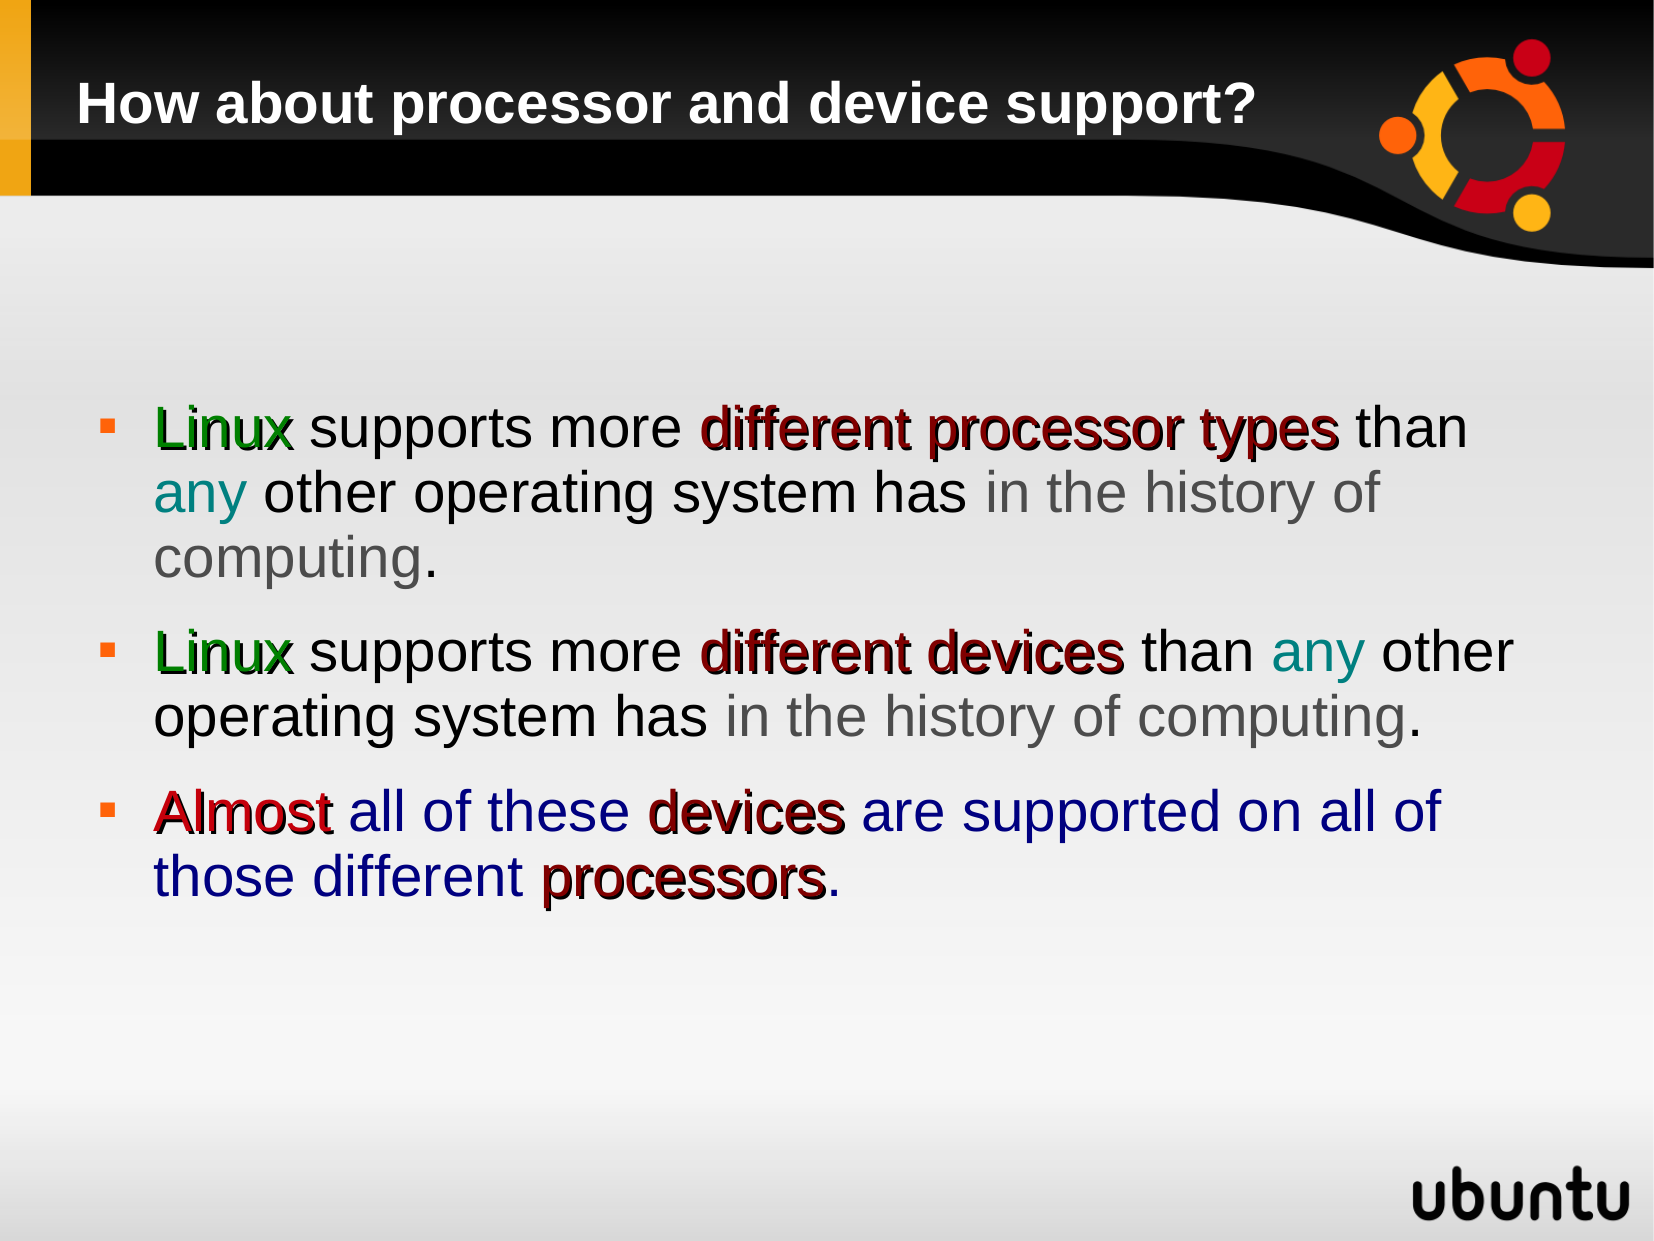

# How about processor and device support?
Linux supports more different processor types than any other operating system has in the history of computing.
Linux supports more different devices than any other operating system has in the history of computing.
Almost all of these devices are supported on all of those different processors.